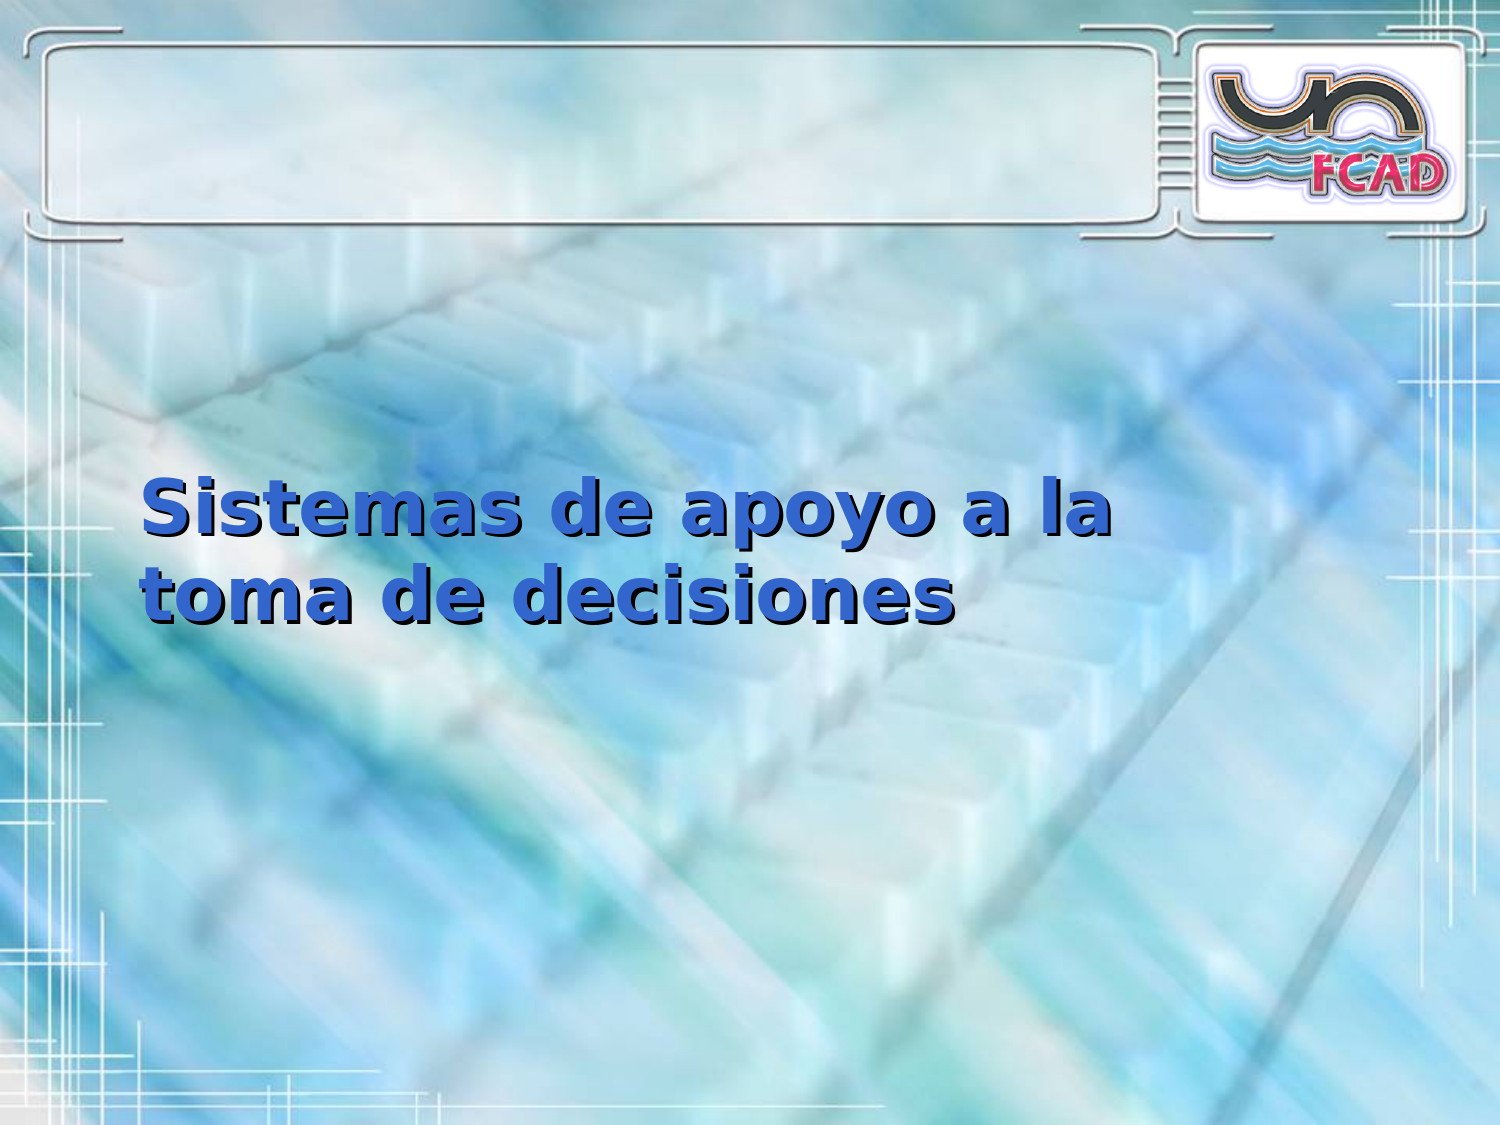

# Sistemas de apoyo a la toma de decisiones